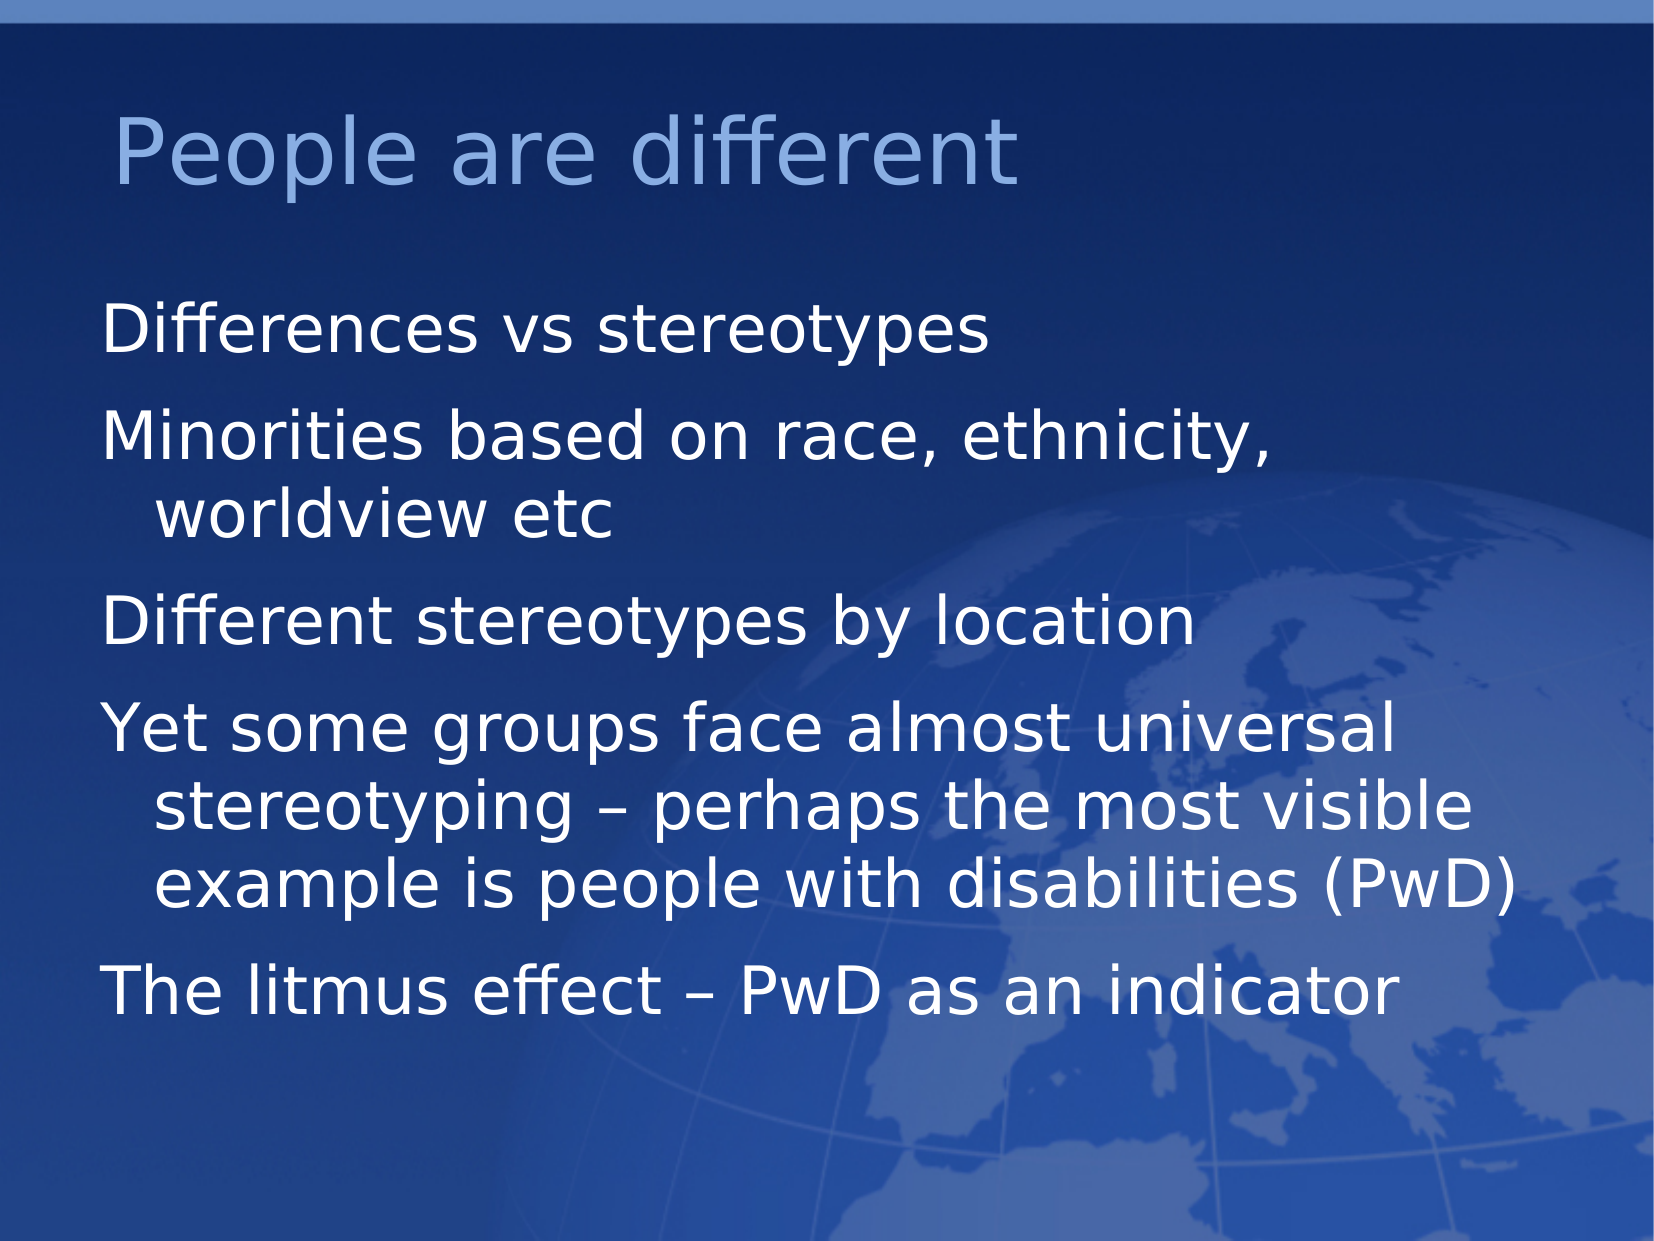

# People are different
Differences vs stereotypes
Minorities based on race, ethnicity, worldview etc
Different stereotypes by location
Yet some groups face almost universal stereotyping – perhaps the most visible example is people with disabilities (PwD)
The litmus effect – PwD as an indicator